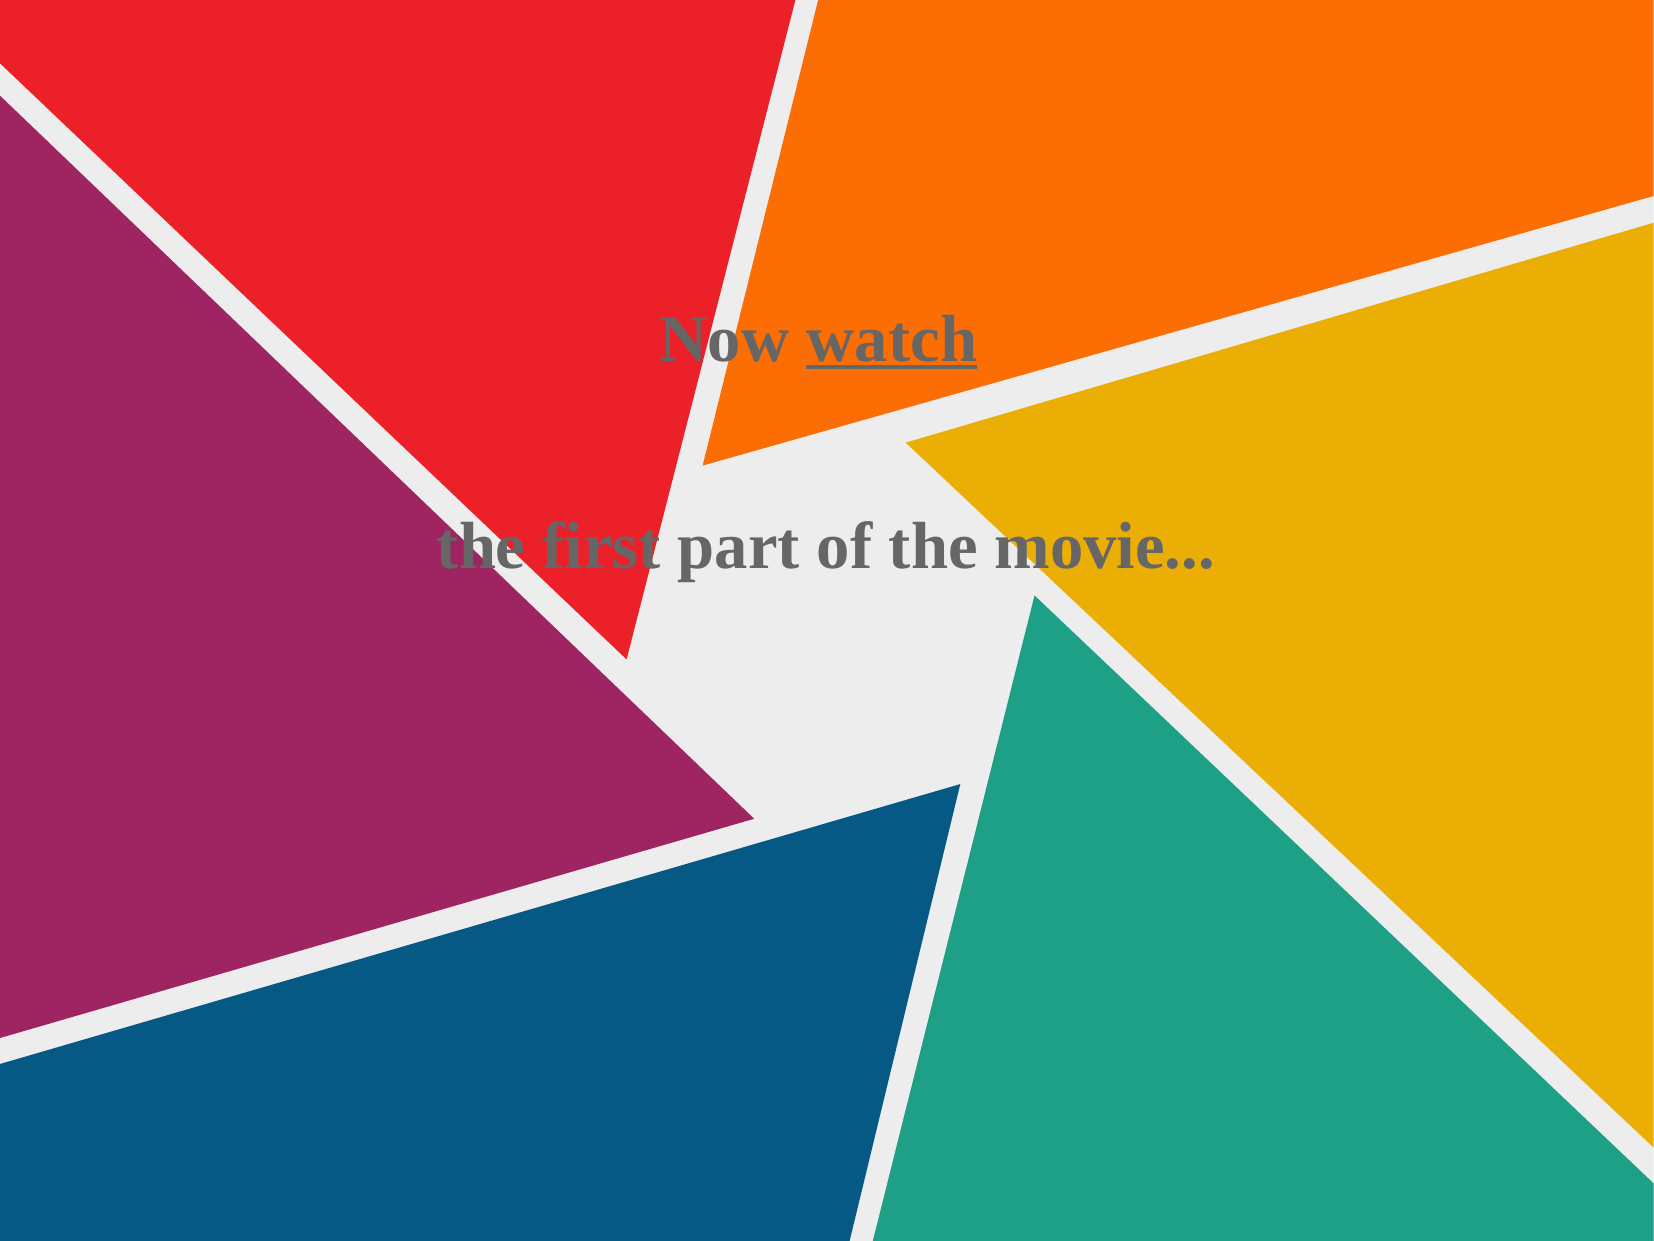

#
Now watch
the first part of the movie...
11